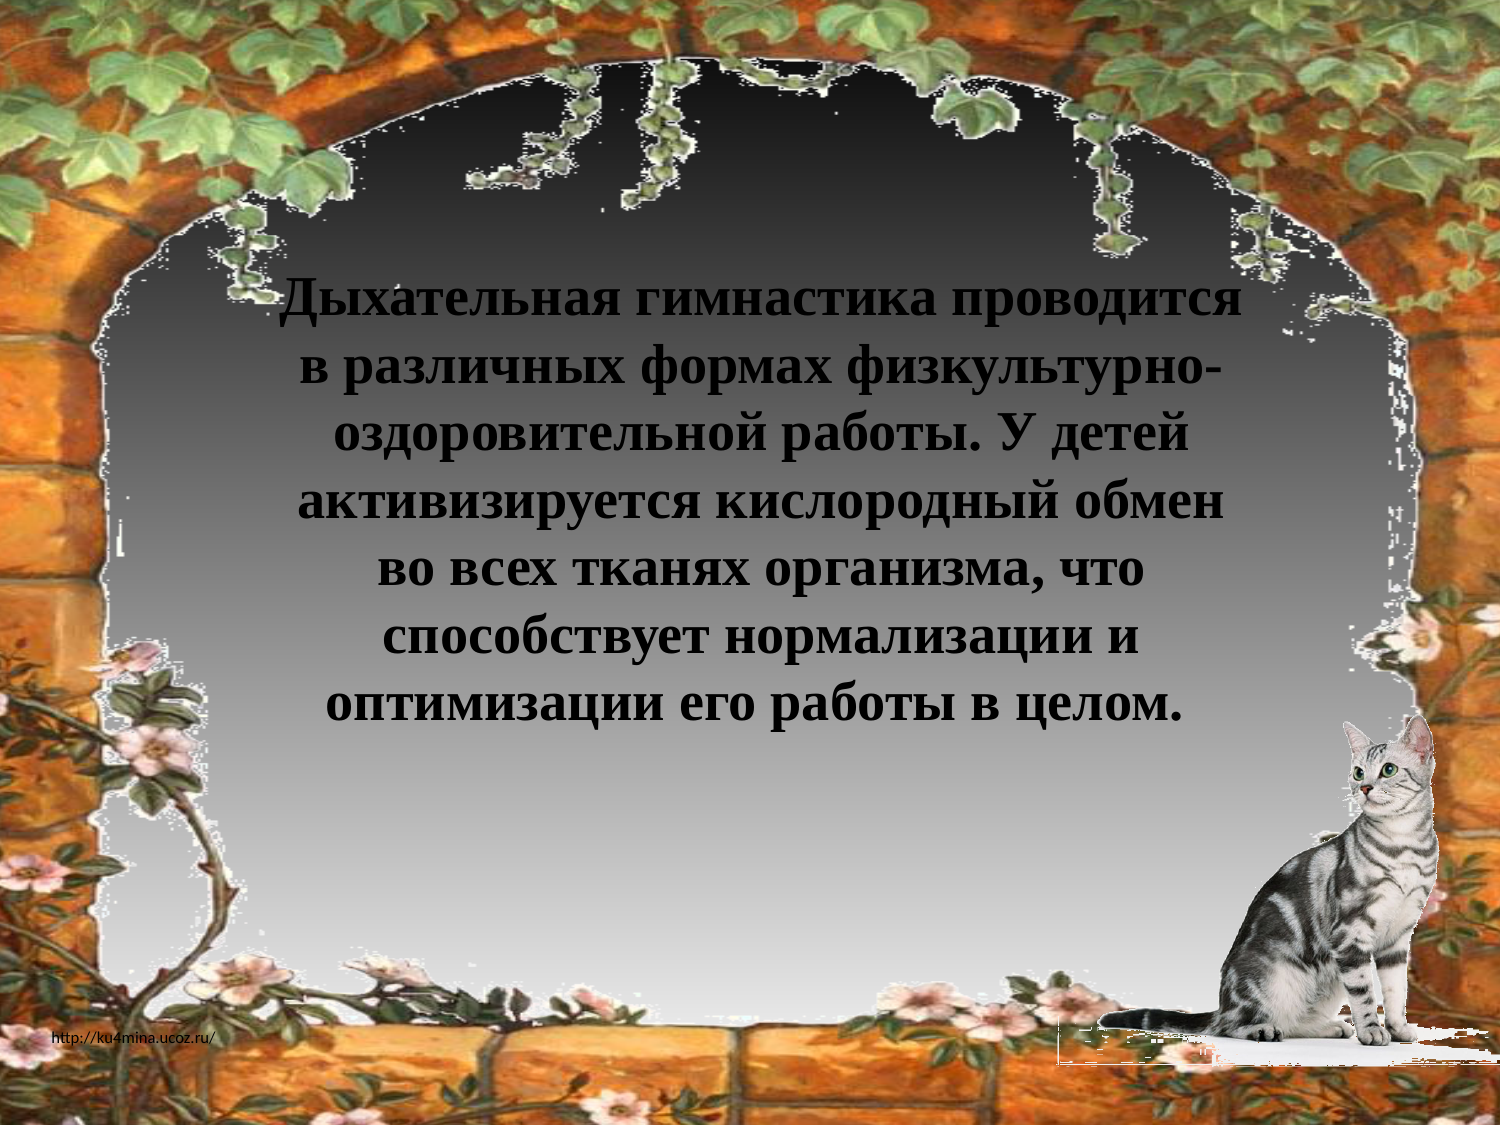

# Дыхательная гимнастика проводится в различных формах физкультурно-оздоровительной работы. У детей активизируется кислородный обмен во всех тканях организма, что способствует нормализации и оптимизации его работы в целом.